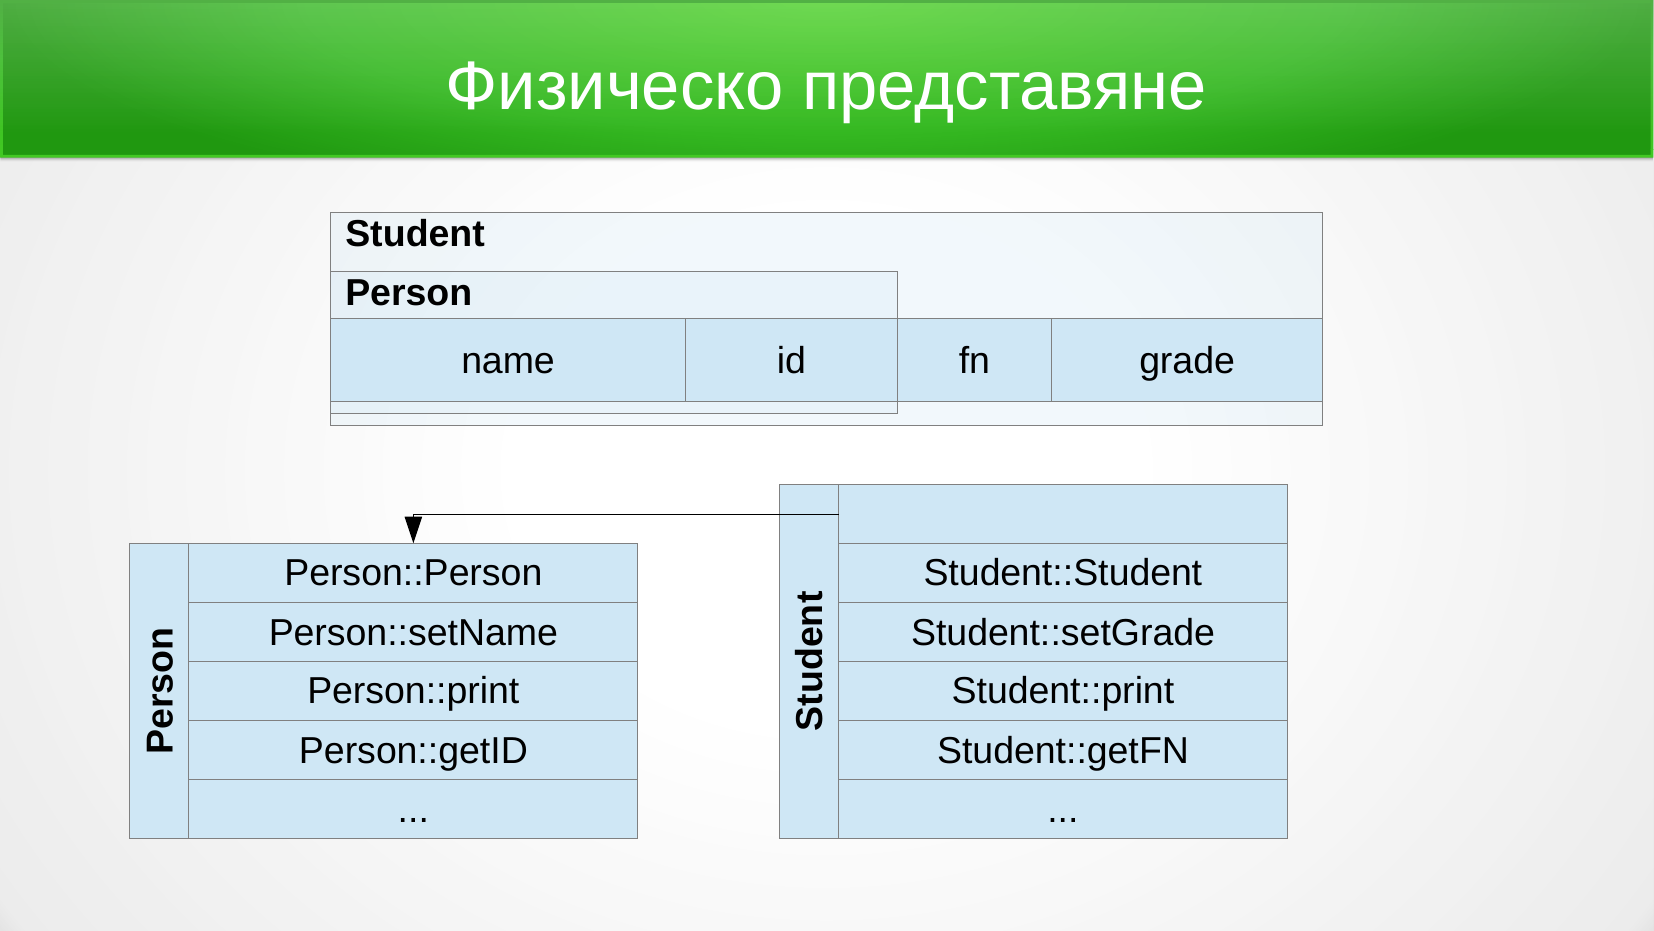

# Физическо представяне
Student
Person
name
id
fn
grade
Person::Person
Student::Student
Person::setName
Student::setGrade
Student
Person
Person::print
Student::print
Person::getID
Student::getFN
...
...